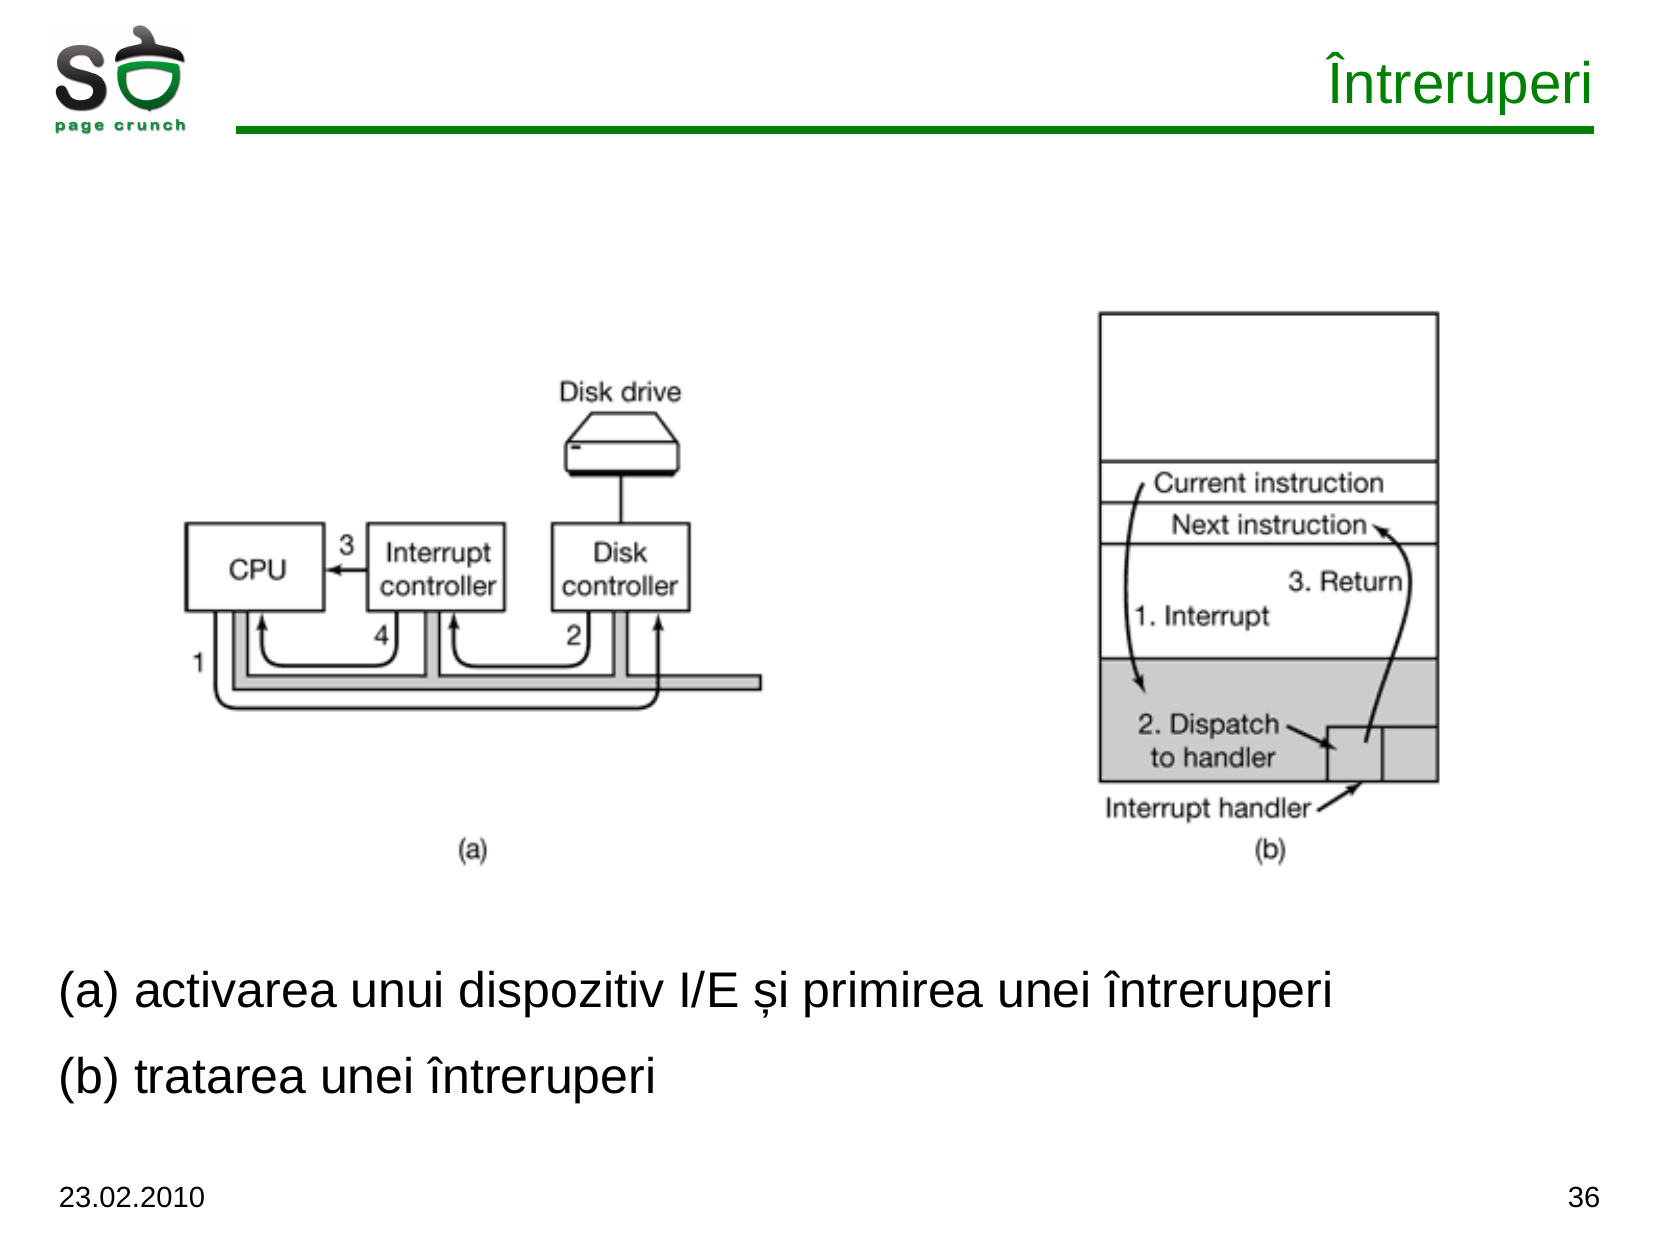

# Întreruperi
(a) activarea unui dispozitiv I/E și primirea unei întreruperi
(b) tratarea unei întreruperi
23.02.2010
36